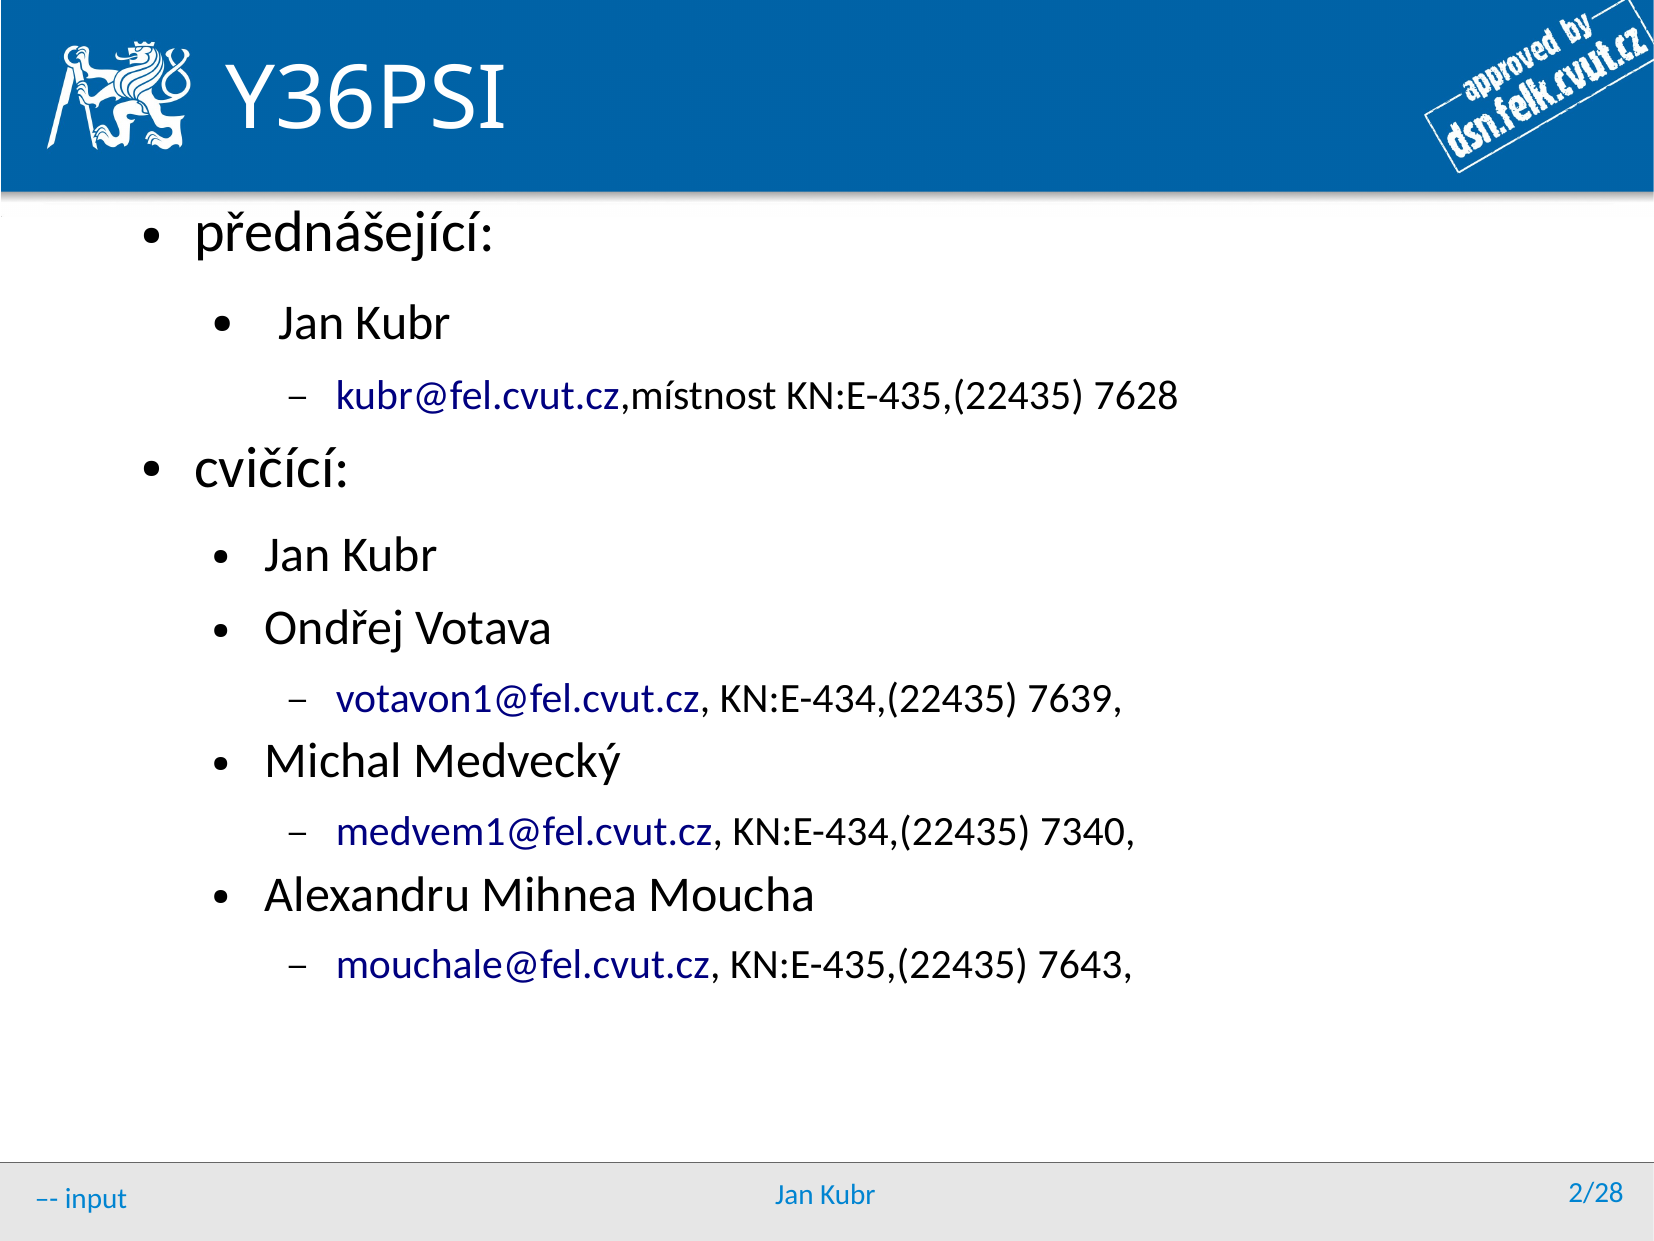

# Y36PSI
přednášející:
 Jan Kubr
kubr@fel.cvut.cz,místnost KN:E-435,(22435) 7628
cvičící:
Jan Kubr
Ondřej Votava
votavon1@fel.cvut.cz, KN:E-434,(22435) 7639,
Michal Medvecký
medvem1@fel.cvut.cz, KN:E-434,(22435) 7340,
Alexandru Mihnea Moucha
mouchale@fel.cvut.cz, KN:E-435,(22435) 7643,
2
Jan Kubr
02/2006